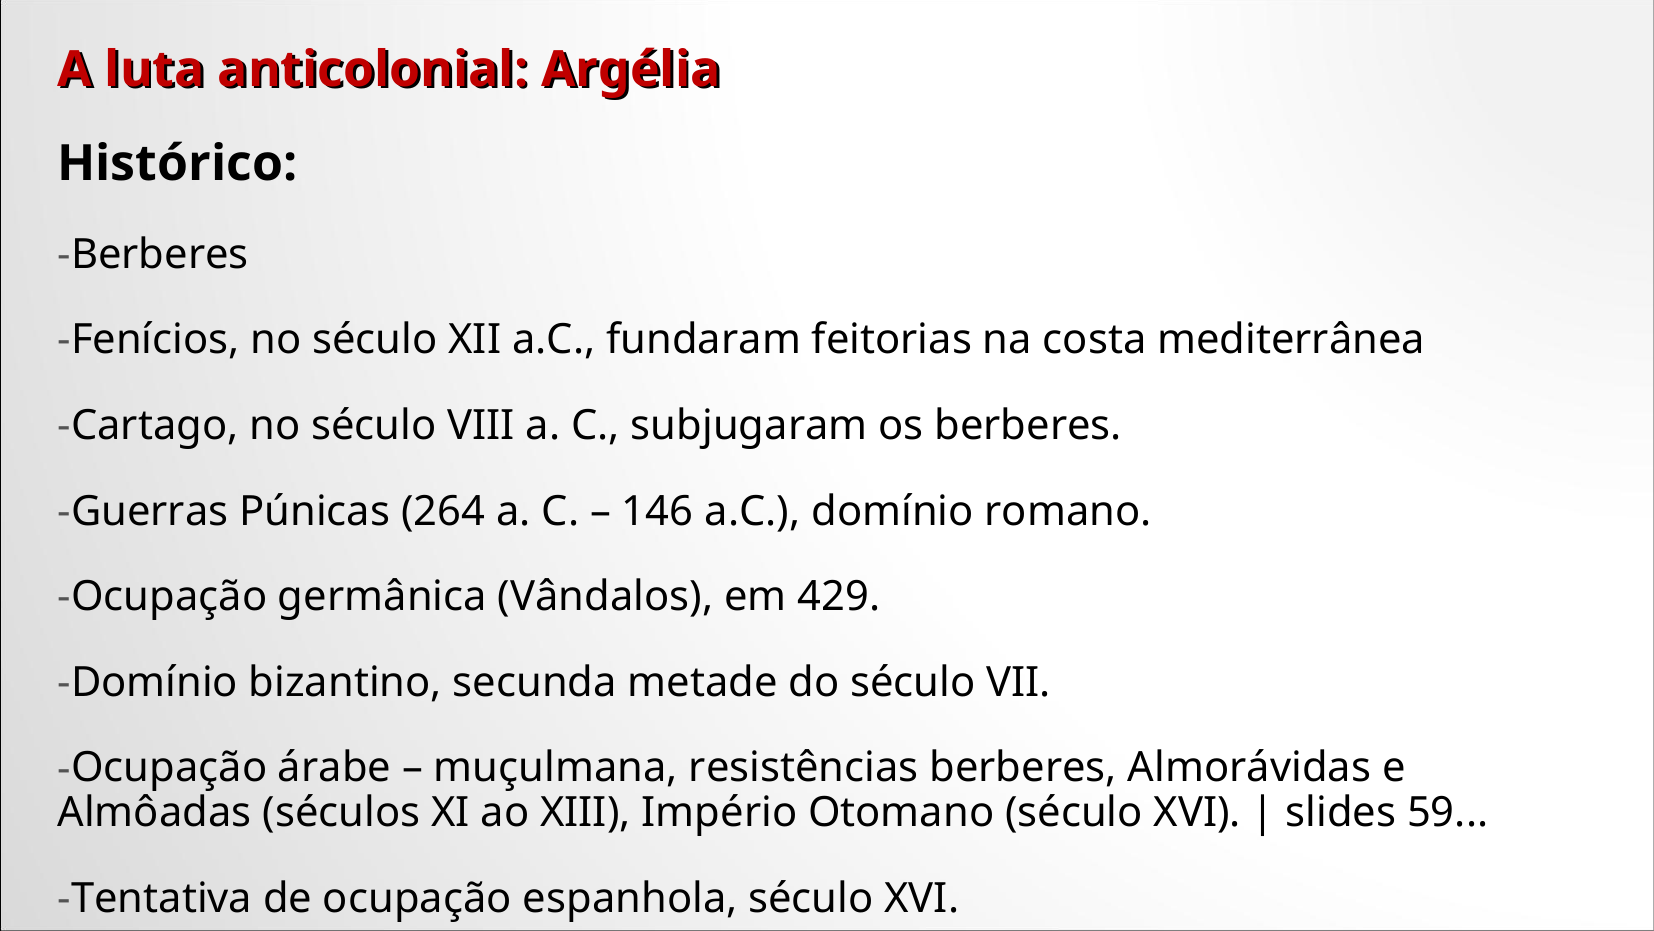

A luta anticolonial: Argélia
Histórico:
Berberes
Fenícios, no século XII a.C., fundaram feitorias na costa mediterrânea
Cartago, no século VIII a. C., subjugaram os berberes.
Guerras Púnicas (264 a. C. – 146 a.C.), domínio romano.
Ocupação germânica (Vândalos), em 429.
Domínio bizantino, secunda metade do século VII.
Ocupação árabe – muçulmana, resistências berberes, Almorávidas e Almôadas (séculos XI ao XIII), Império Otomano (século XVI). | slides 59...
Tentativa de ocupação espanhola, século XVI.
Invasão francesa em 1830 (sobre o Império Turco), consolidada em 1847.